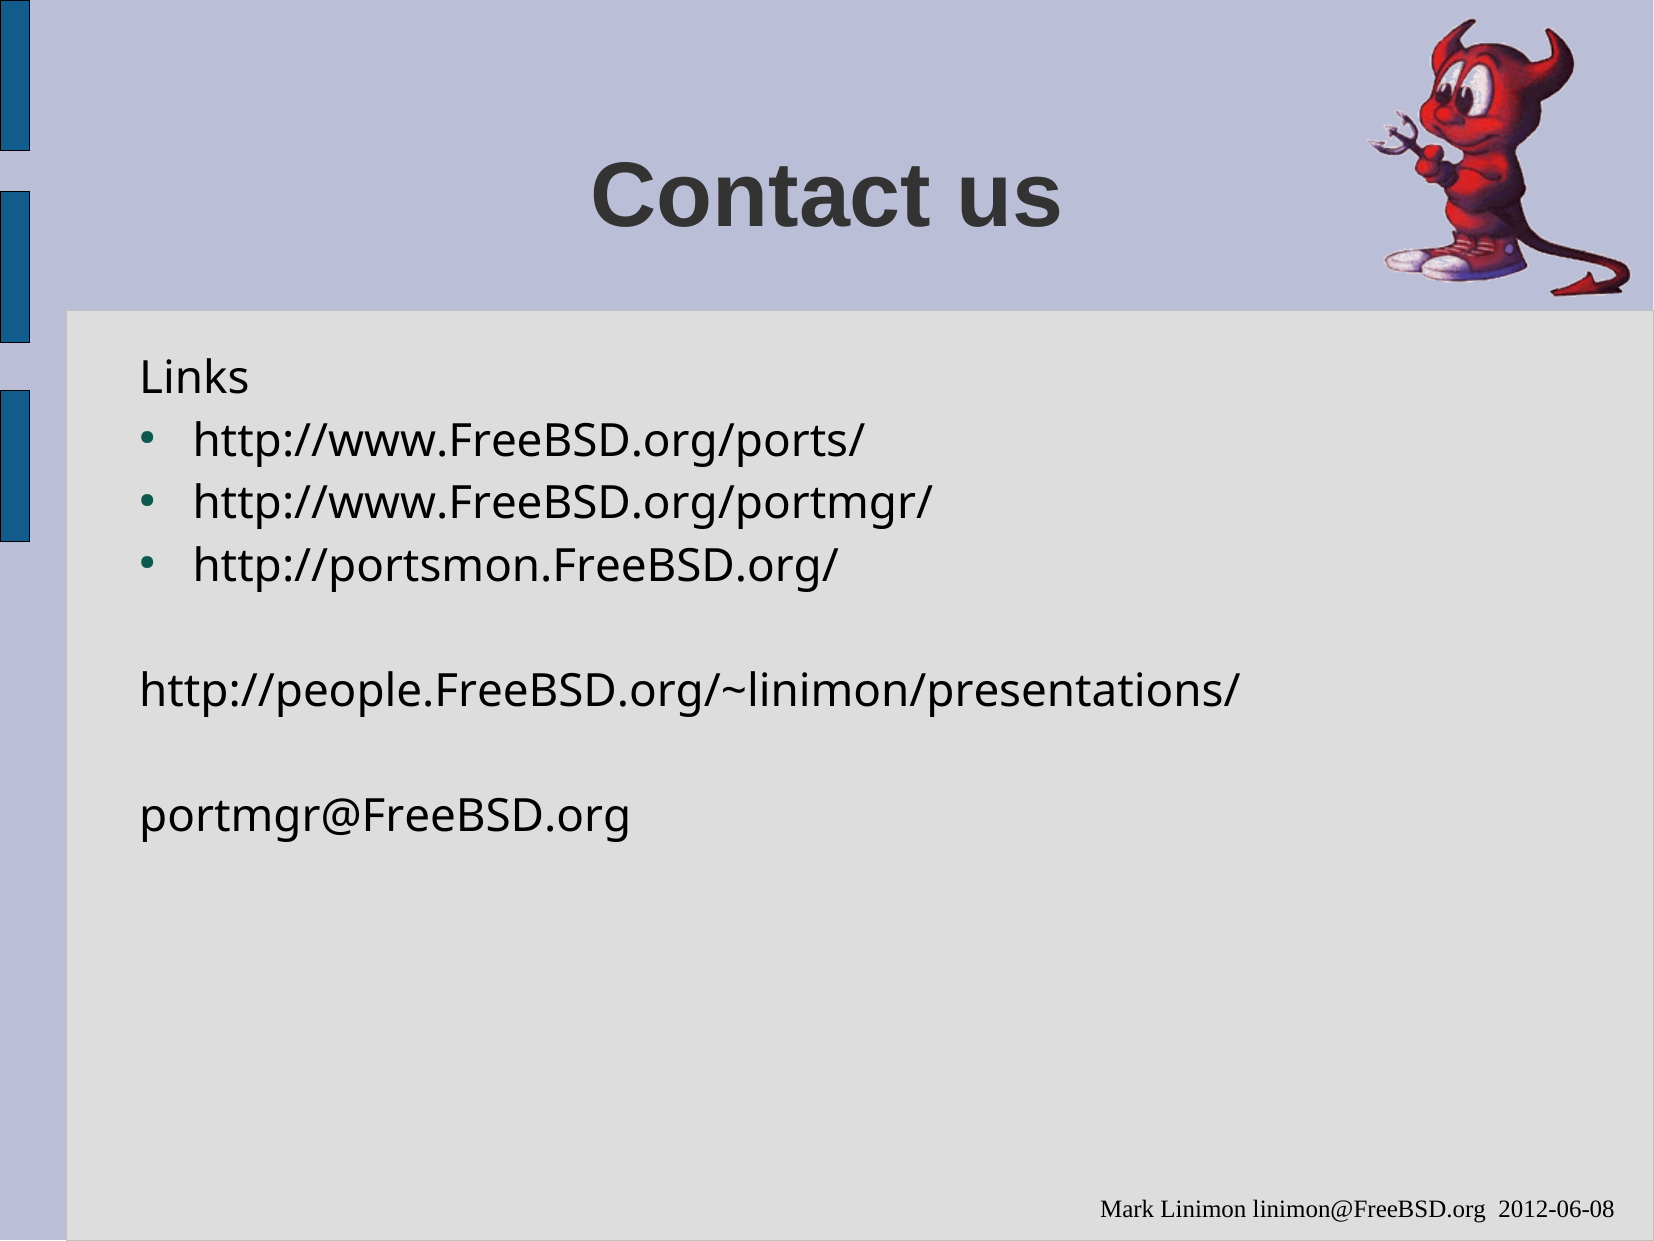

# Contact us
Links
http://www.FreeBSD.org/ports/
http://www.FreeBSD.org/portmgr/
http://portsmon.FreeBSD.org/
http://people.FreeBSD.org/~linimon/presentations/
portmgr@FreeBSD.org
Mark Linimon linimon@FreeBSD.org 2012-06-08